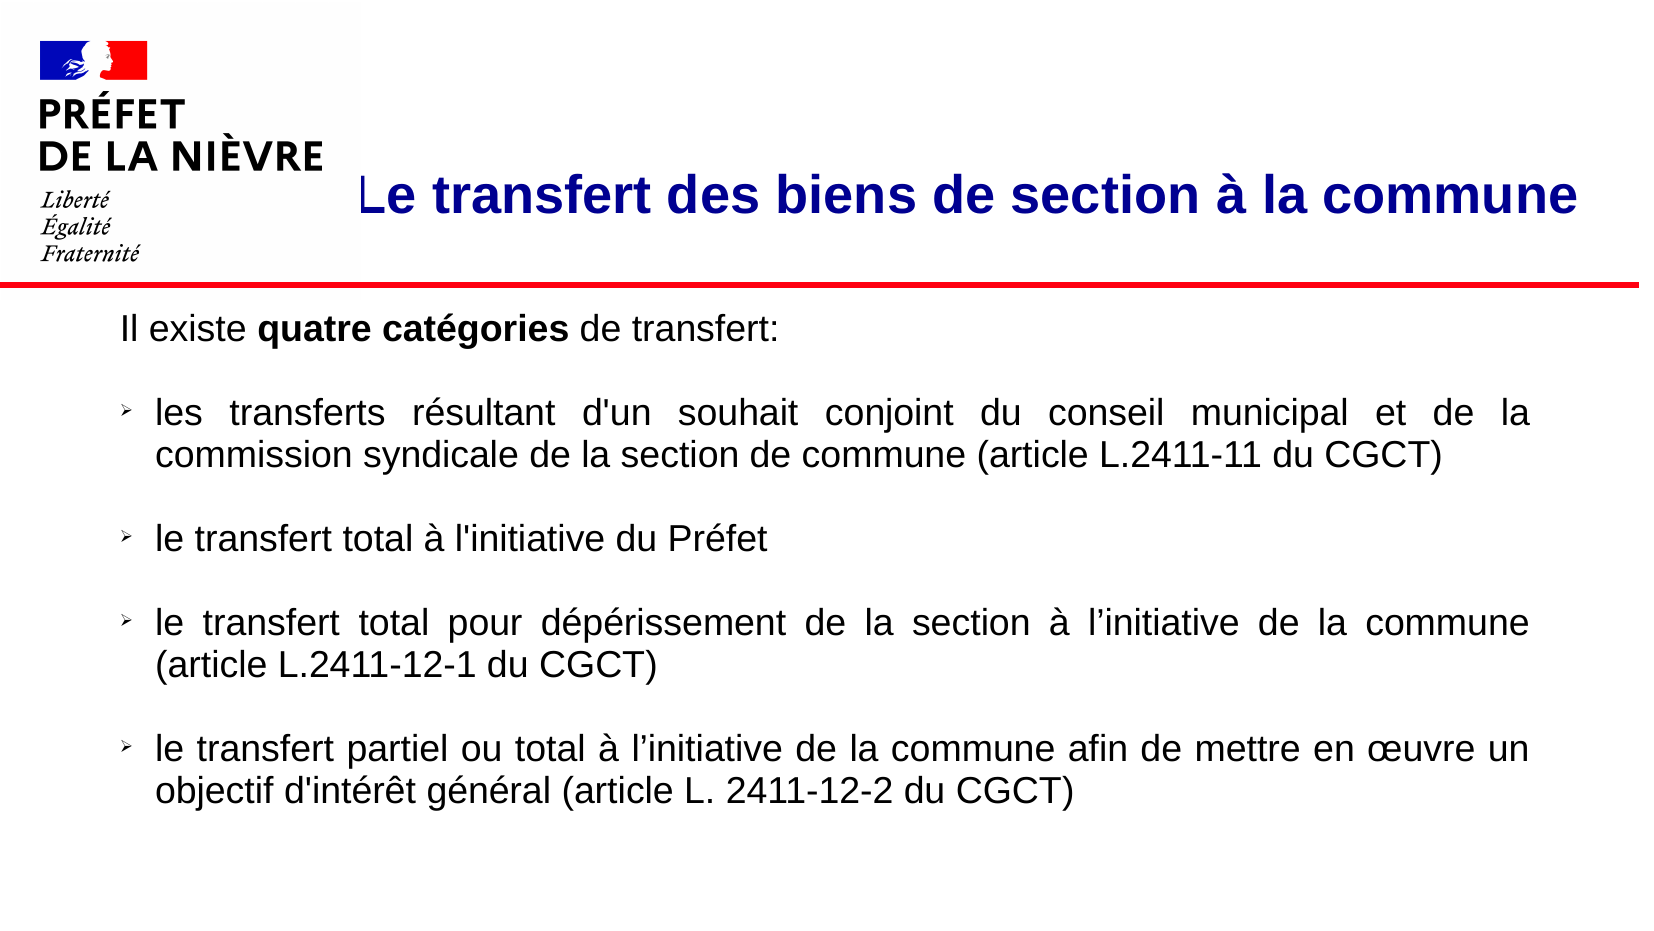

# Le transfert des biens de section à la commune
Il existe quatre catégories de transfert:
les transferts résultant d'un souhait conjoint du conseil municipal et de la commission syndicale de la section de commune (article L.2411-11 du CGCT)
le transfert total à l'initiative du Préfet
le transfert total pour dépérissement de la section à l’initiative de la commune (article L.2411-12-1 du CGCT)
le transfert partiel ou total à l’initiative de la commune afin de mettre en œuvre un objectif d'intérêt général (article L. 2411-12-2 du CGCT)